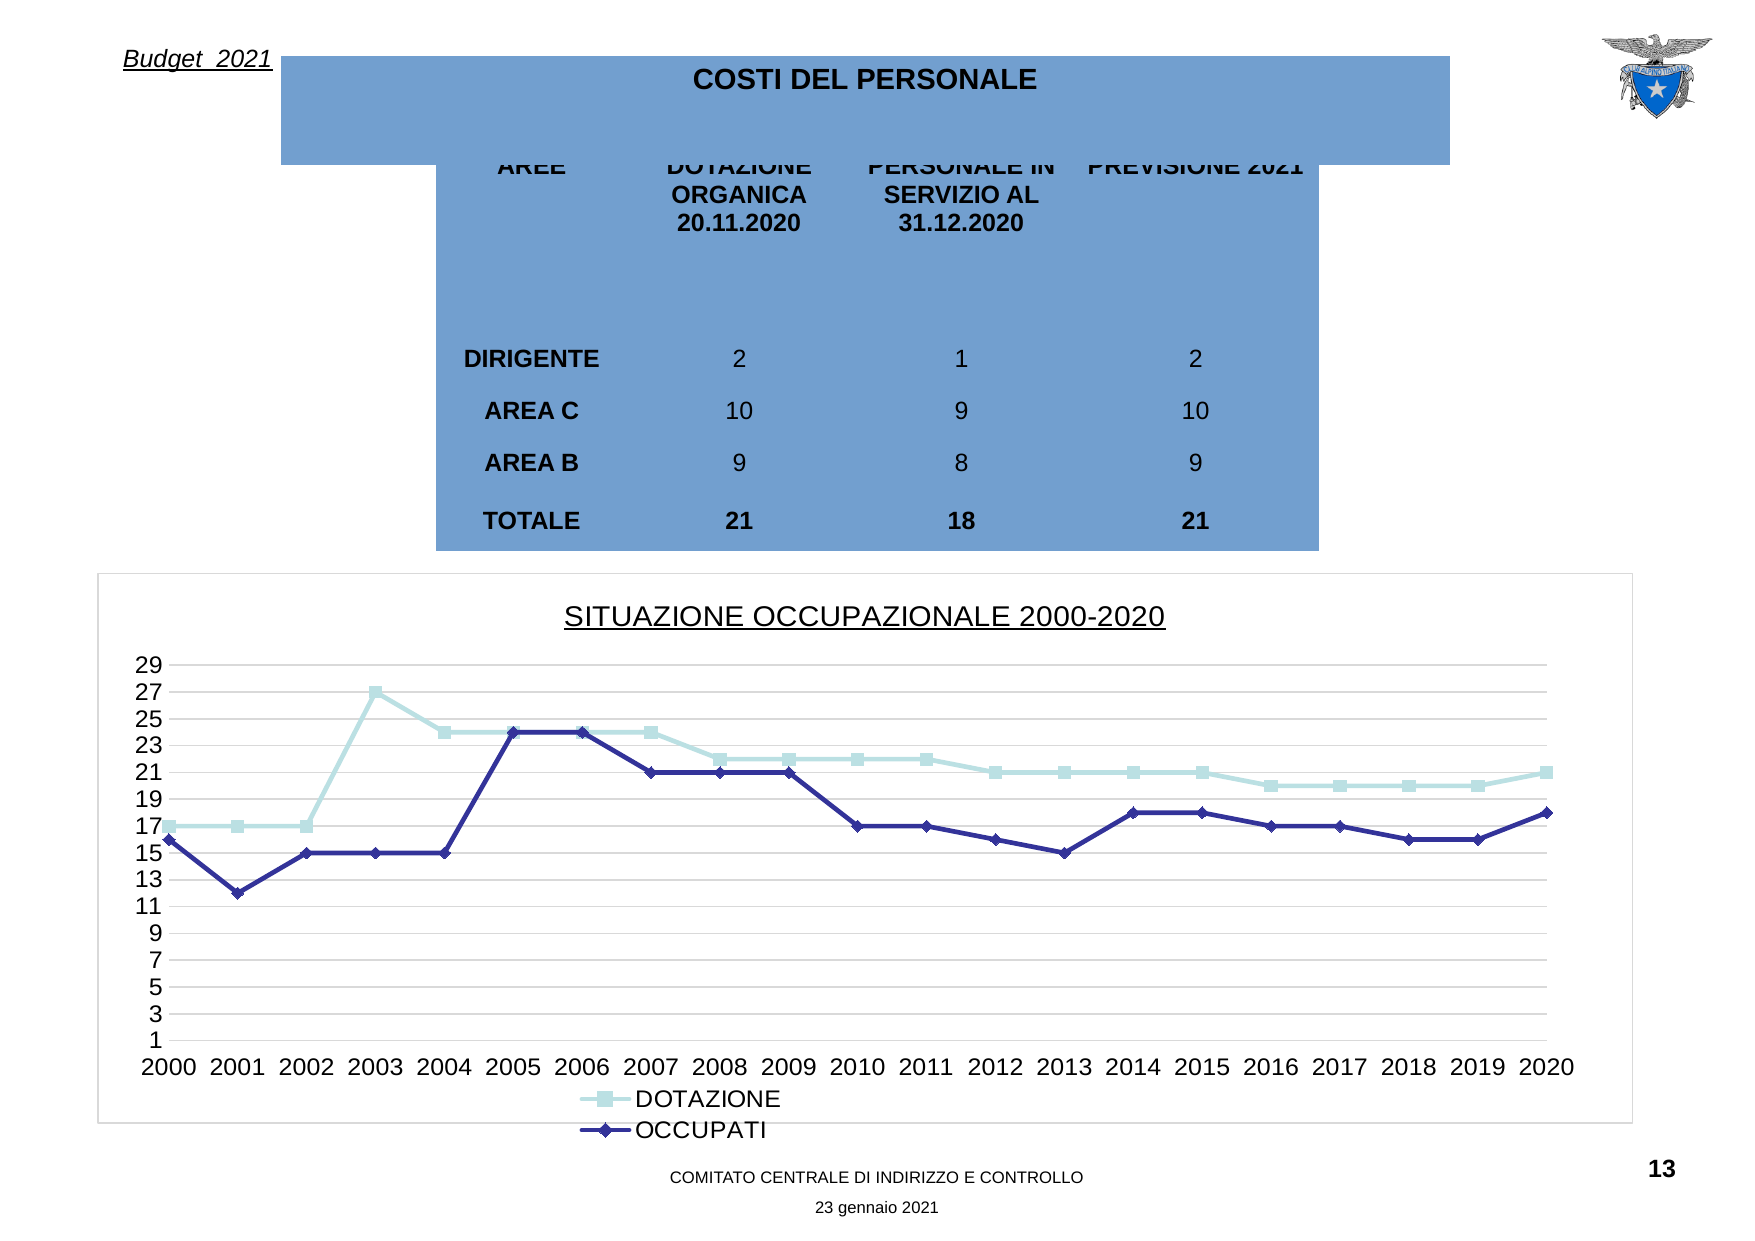

Budget 2021
| COSTI DEL PERSONALE |
| --- |
| |
| AREE | DOTAZIONE ORGANICA 20.11.2020 | PERSONALE IN SERVIZIO AL 31.12.2020 | PREVISIONE 2021 |
| --- | --- | --- | --- |
| DIRIGENTE | 2 | 1 | 2 |
| AREA C | 10 | 9 | 10 |
| AREA B | 9 | 8 | 9 |
| TOTALE | 21 | 18 | 21 |
### Chart: SITUAZIONE OCCUPAZIONALE 2000-2020
| Category | DOTAZIONE | OCCUPATI |
|---|---|---|
| 2000 | 17.0 | 16.0 |
| 2001 | 17.0 | 12.0 |
| 2002 | 17.0 | 15.0 |
| 2003 | 27.0 | 15.0 |
| 2004 | 24.0 | 15.0 |
| 2005 | 24.0 | 24.0 |
| 2006 | 24.0 | 24.0 |
| 2007 | 24.0 | 21.0 |
| 2008 | 22.0 | 21.0 |
| 2009 | 22.0 | 21.0 |
| 2010 | 22.0 | 17.0 |
| 2011 | 22.0 | 17.0 |
| 2012 | 21.0 | 16.0 |
| 2013 | 21.0 | 15.0 |
| 2014 | 21.0 | 18.0 |
| 2015 | 21.0 | 18.0 |
| 2016 | 20.0 | 17.0 |
| 2017 | 20.0 | 17.0 |
| 2018 | 20.0 | 16.0 |
| 2019 | 20.0 | 16.0 |
| 2020 | 21.0 | 18.0 |13
COMITATO CENTRALE DI INDIRIZZO E CONTROLLO
23 gennaio 2021